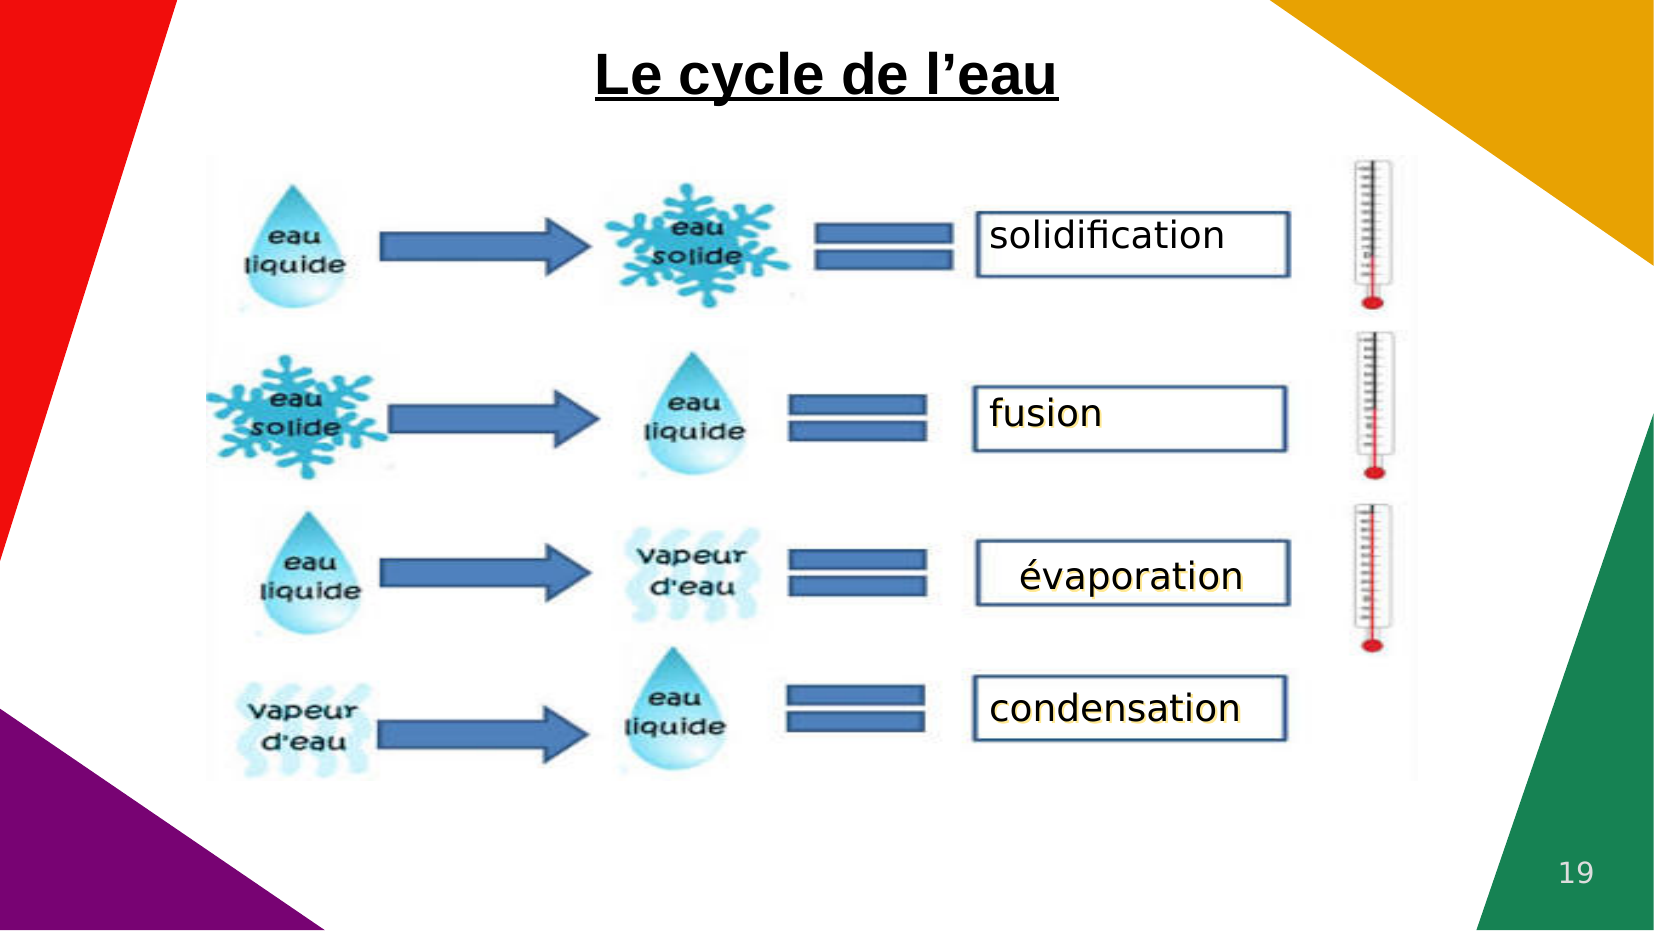

# Le cycle de l’eau
solidification
fusion
évaporation
condensation
19